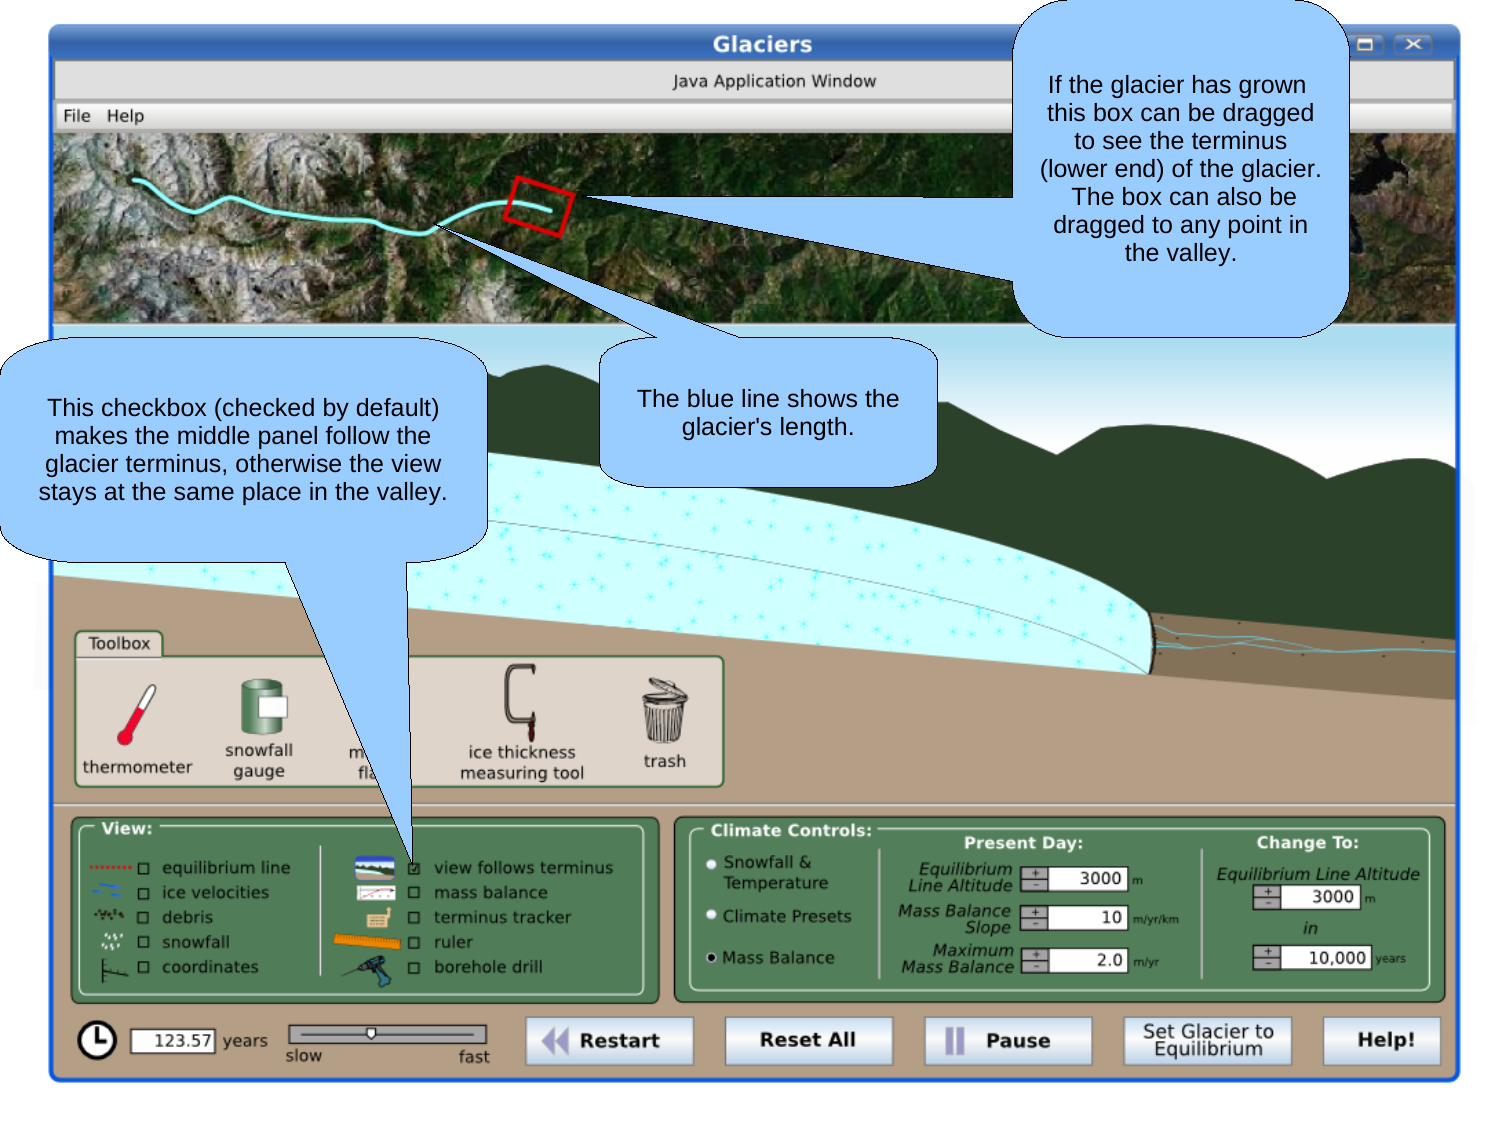

If the glacier has grown this box can be dragged to see the terminus (lower end) of the glacier. The box can also be dragged to any point in the valley.
This checkbox (checked by default) makes the middle panel follow the glacier terminus, otherwise the view stays at the same place in the valley.
The blue line shows the glacier's length.